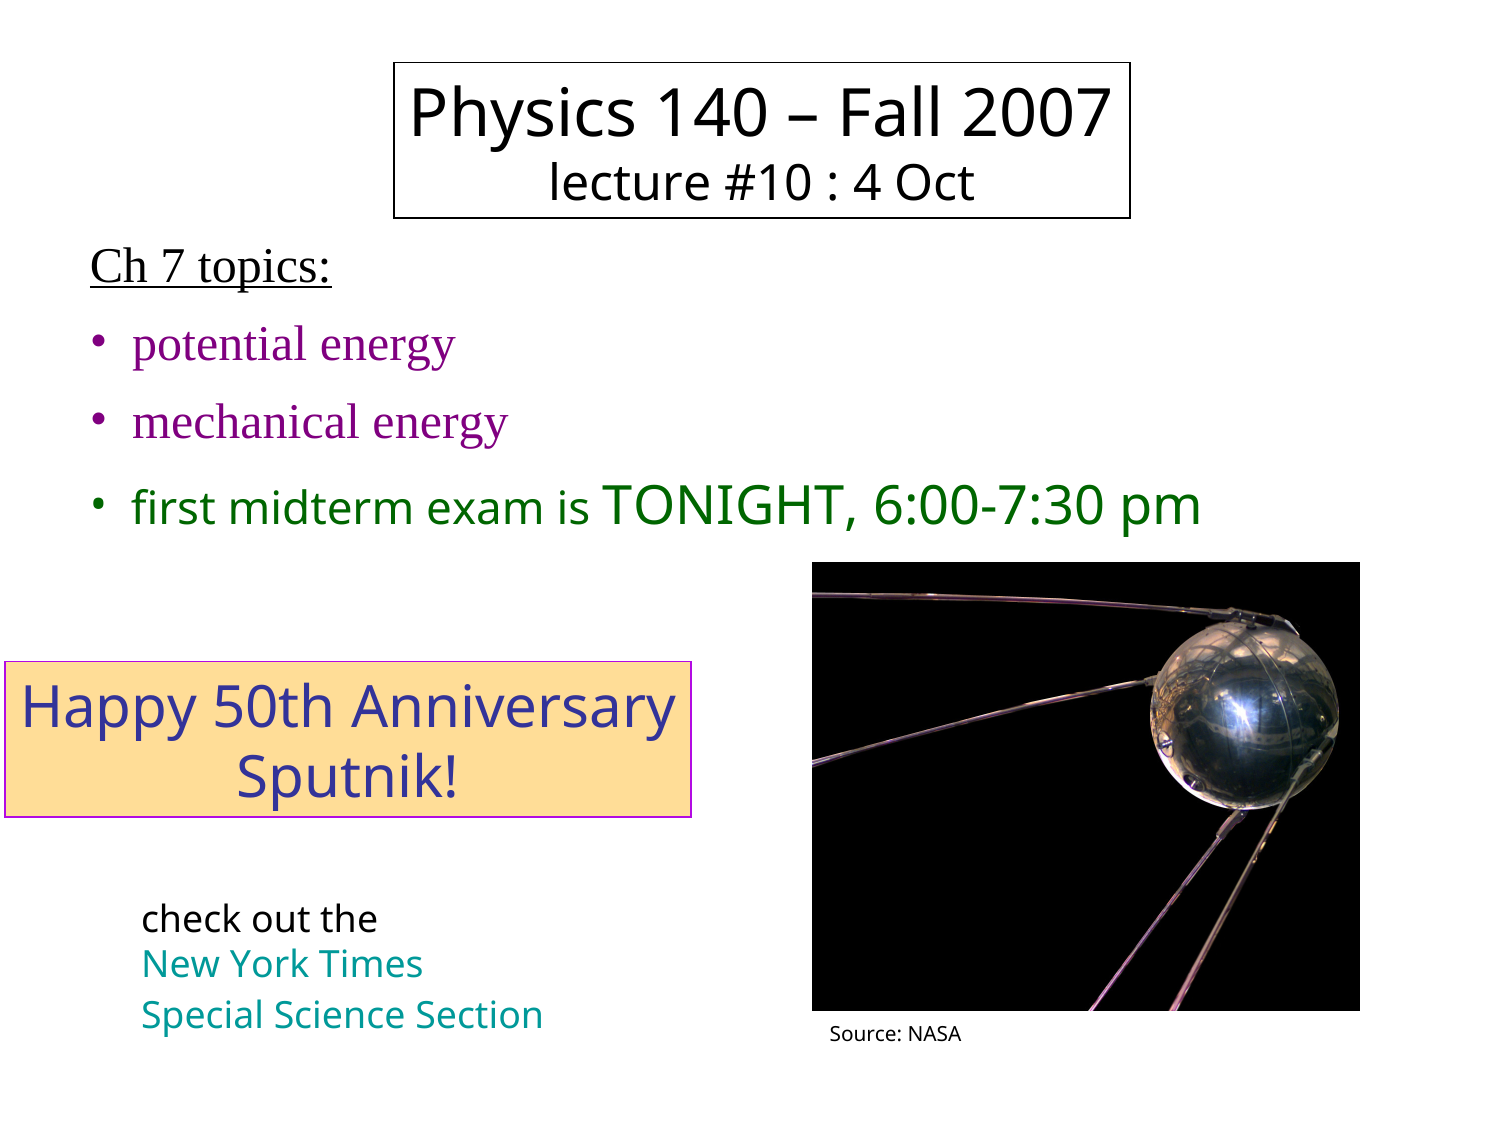

Physics 140 – Fall 2007
lecture #10 : 4 Oct
Ch 7 topics:
 potential energy
 mechanical energy
 first midterm exam is TONIGHT, 6:00-7:30 pm
Happy 50th Anniversary
Sputnik!
check out the
New York Times
Special Science Section
Source: NASA